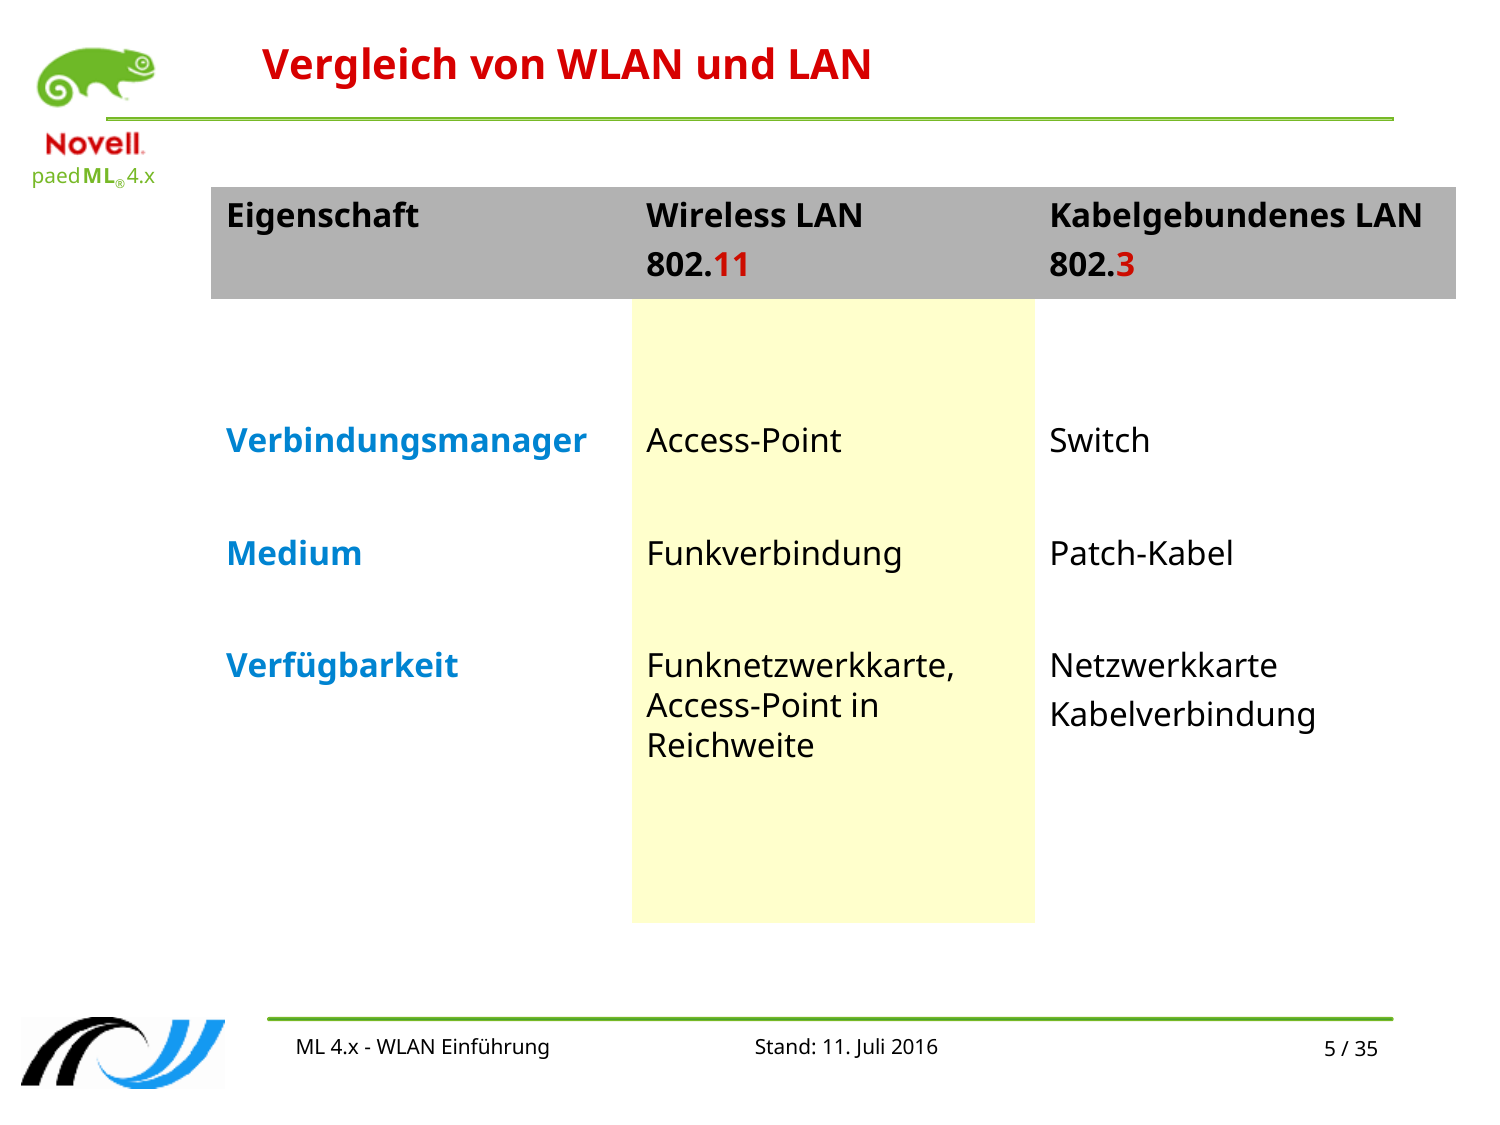

# Vergleich von WLAN und LAN
| Eigenschaft | Wireless LAN 802.11 | Kabelgebundenes LAN 802.3 |
| --- | --- | --- |
| | | |
| Verbindungsmanager | Access-Point | Switch |
| Medium | Funkverbindung | Patch-Kabel |
| Verfügbarkeit | Funknetzwerkkarte, Access-Point in Reichweite | Netzwerkkarte Kabelverbindung |
| | | |
| | | |
ML 4.x - WLAN Einführung
11. Juli 2016
5